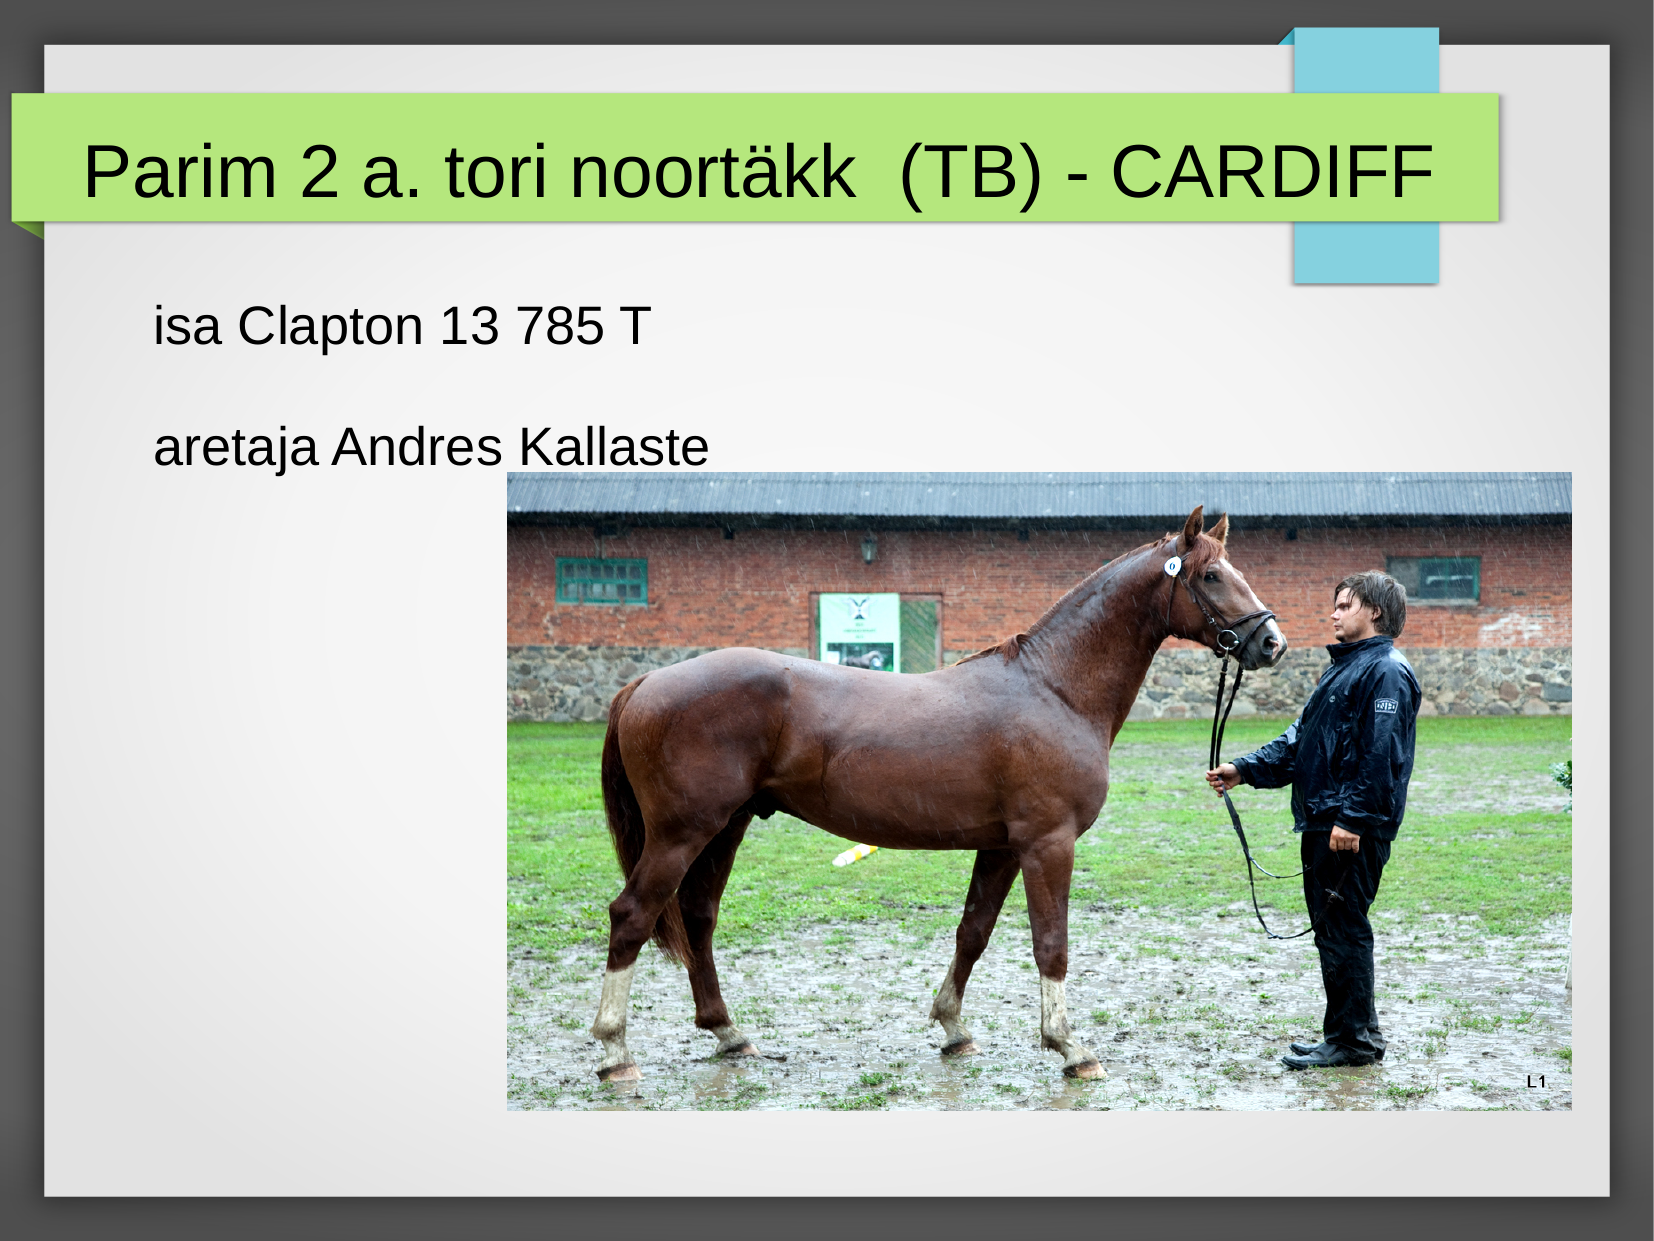

# Parim 2 a. tori noortäkk (TB) - CARDIFF
isa Clapton 13 785 T
aretaja Andres Kallaste